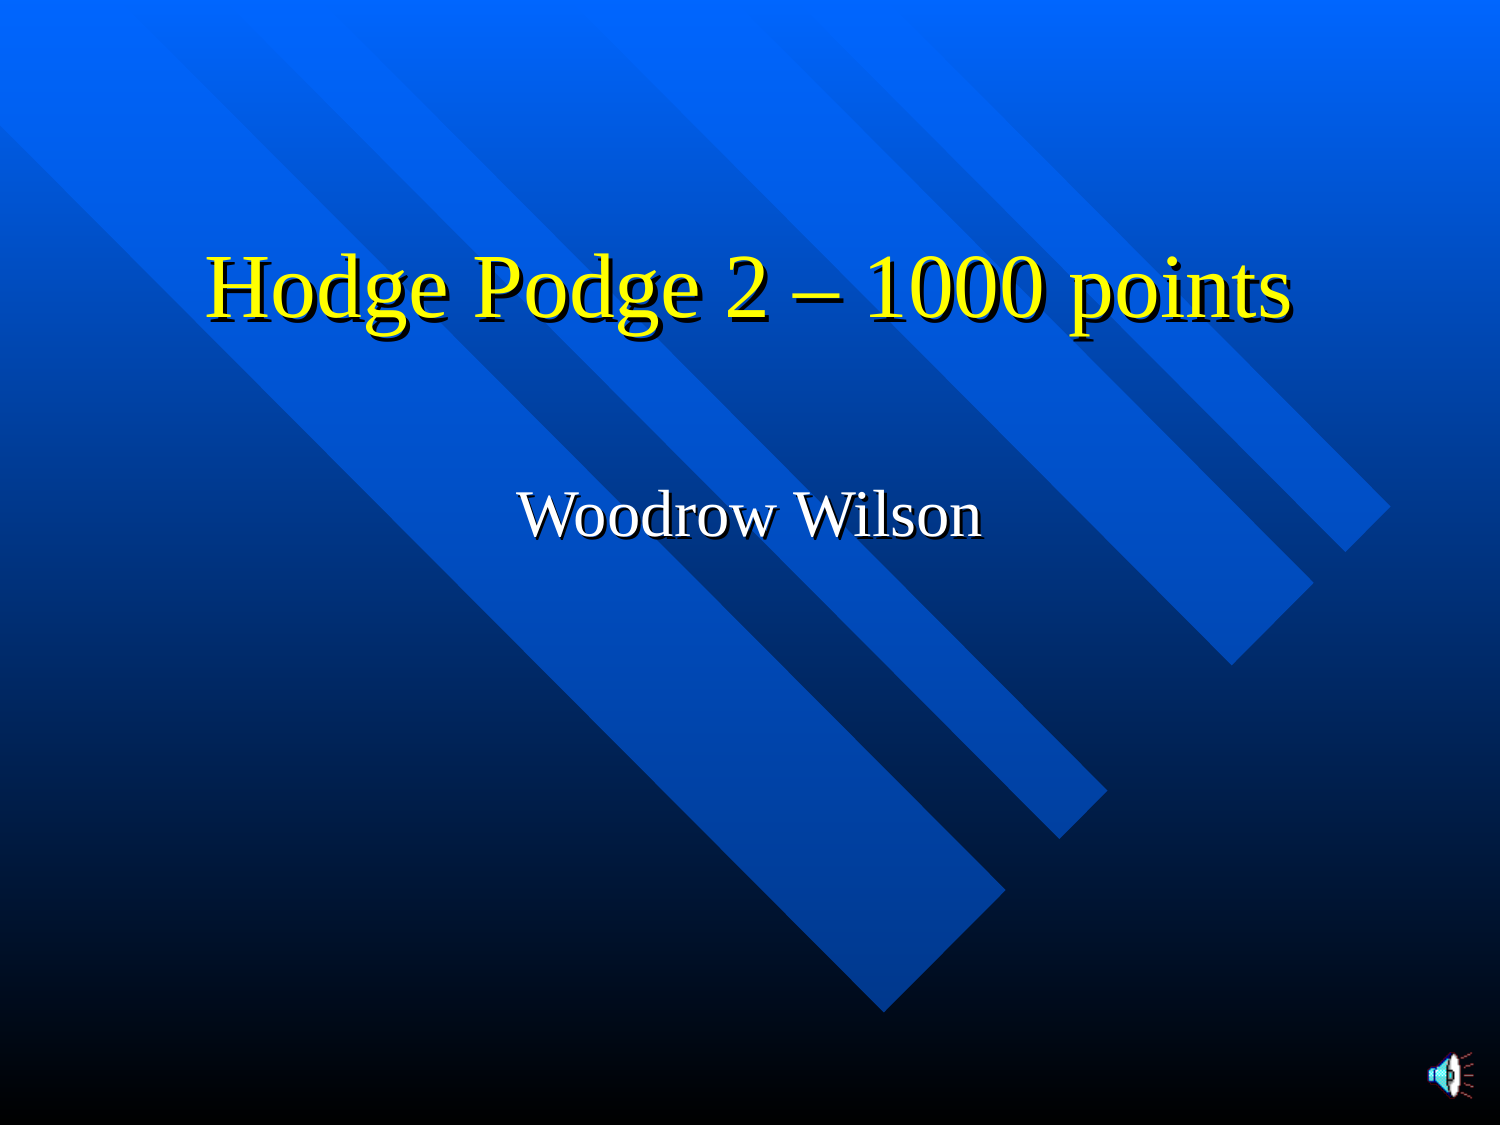

# Hodge Podge 2 – 1000 points
Woodrow Wilson